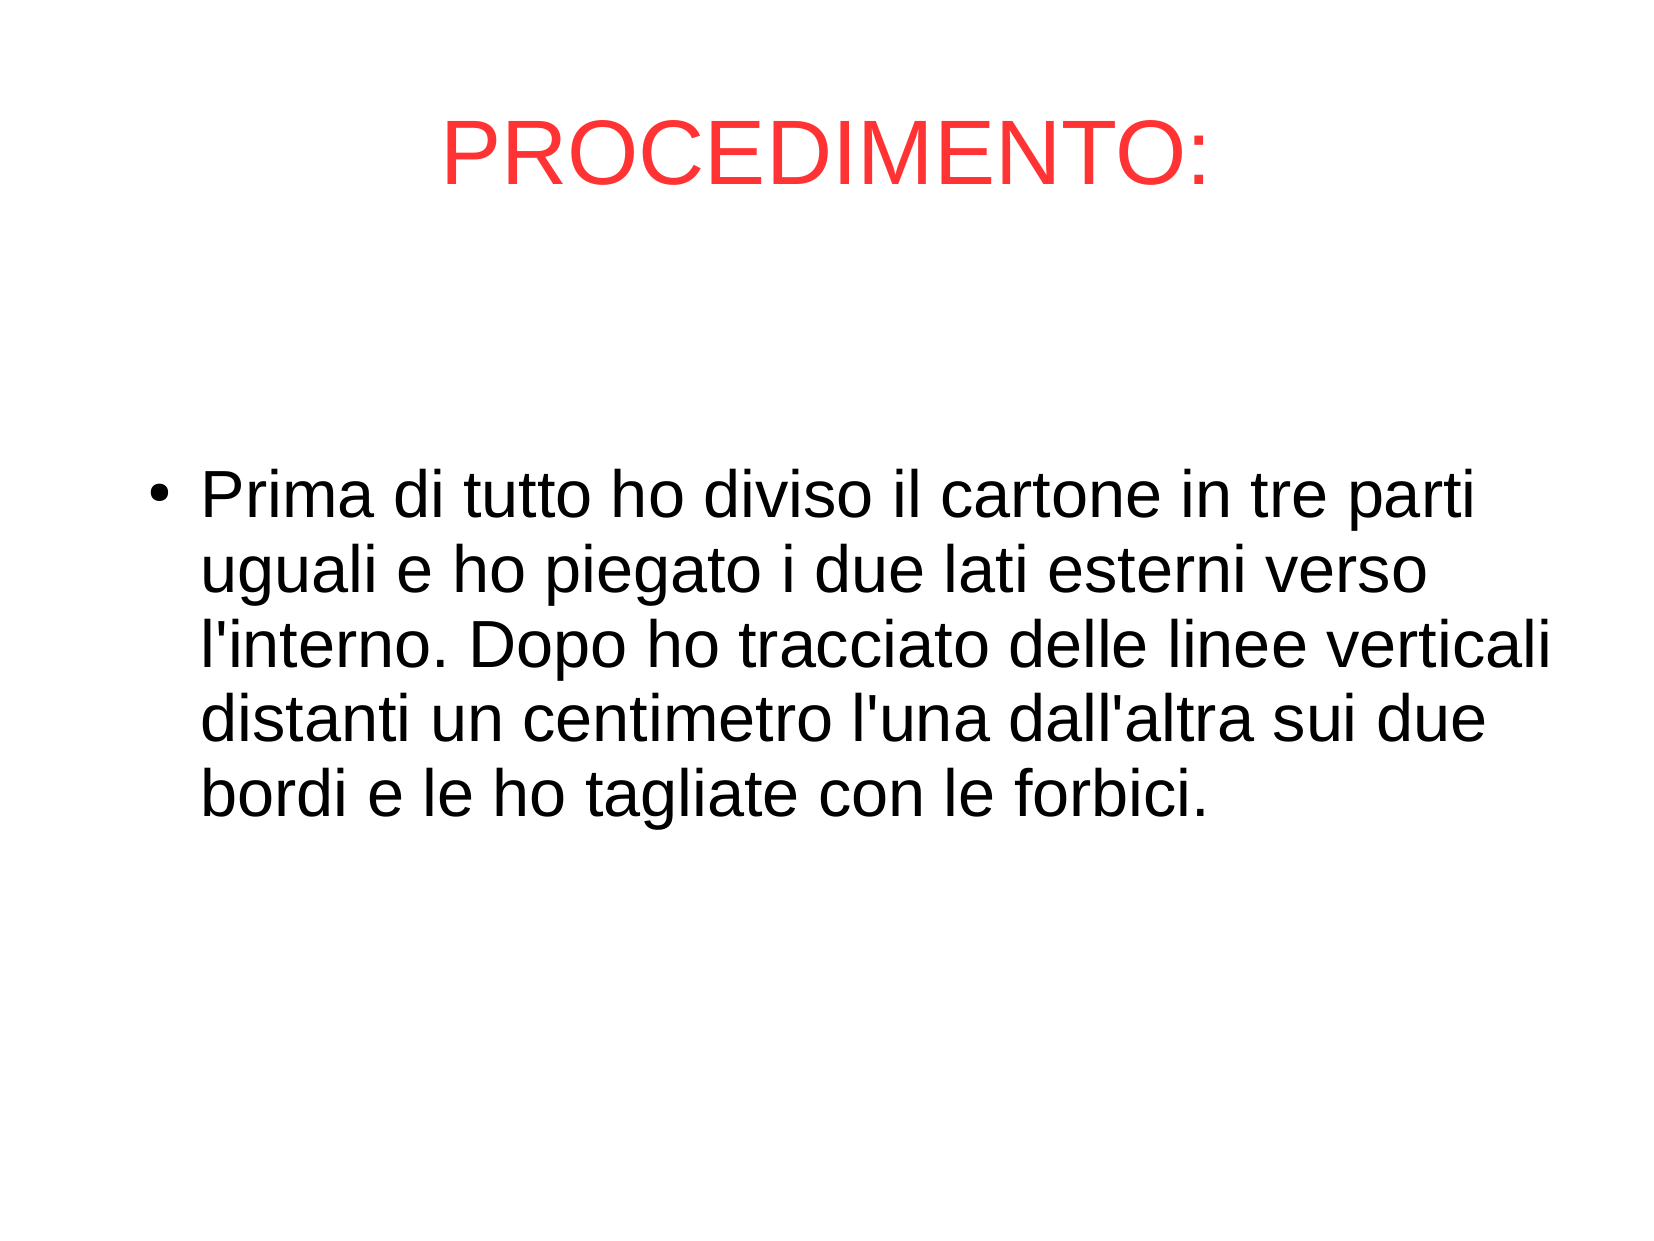

# PROCEDIMENTO:
Prima di tutto ho diviso il cartone in tre parti uguali e ho piegato i due lati esterni verso l'interno. Dopo ho tracciato delle linee verticali distanti un centimetro l'una dall'altra sui due bordi e le ho tagliate con le forbici.